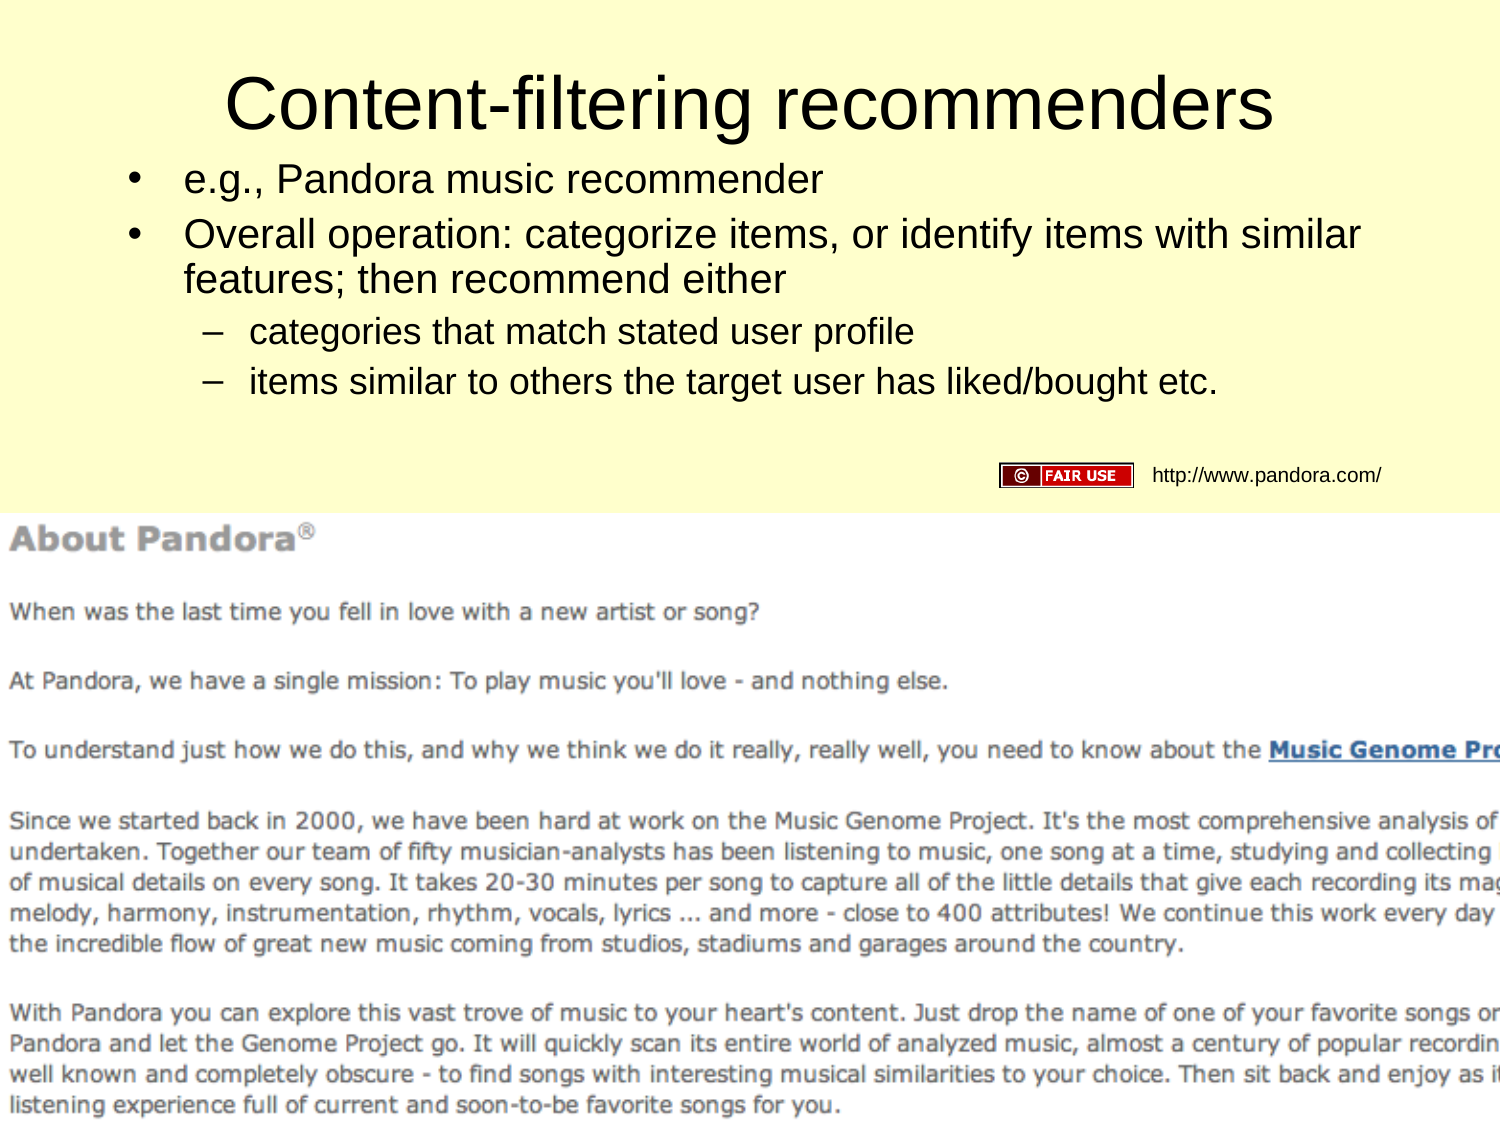

# Content-filtering recommenders
e.g., Pandora music recommender
Overall operation: categorize items, or identify items with similar features; then recommend either
categories that match stated user profile
items similar to others the target user has liked/bought etc.
http://www.pandora.com/